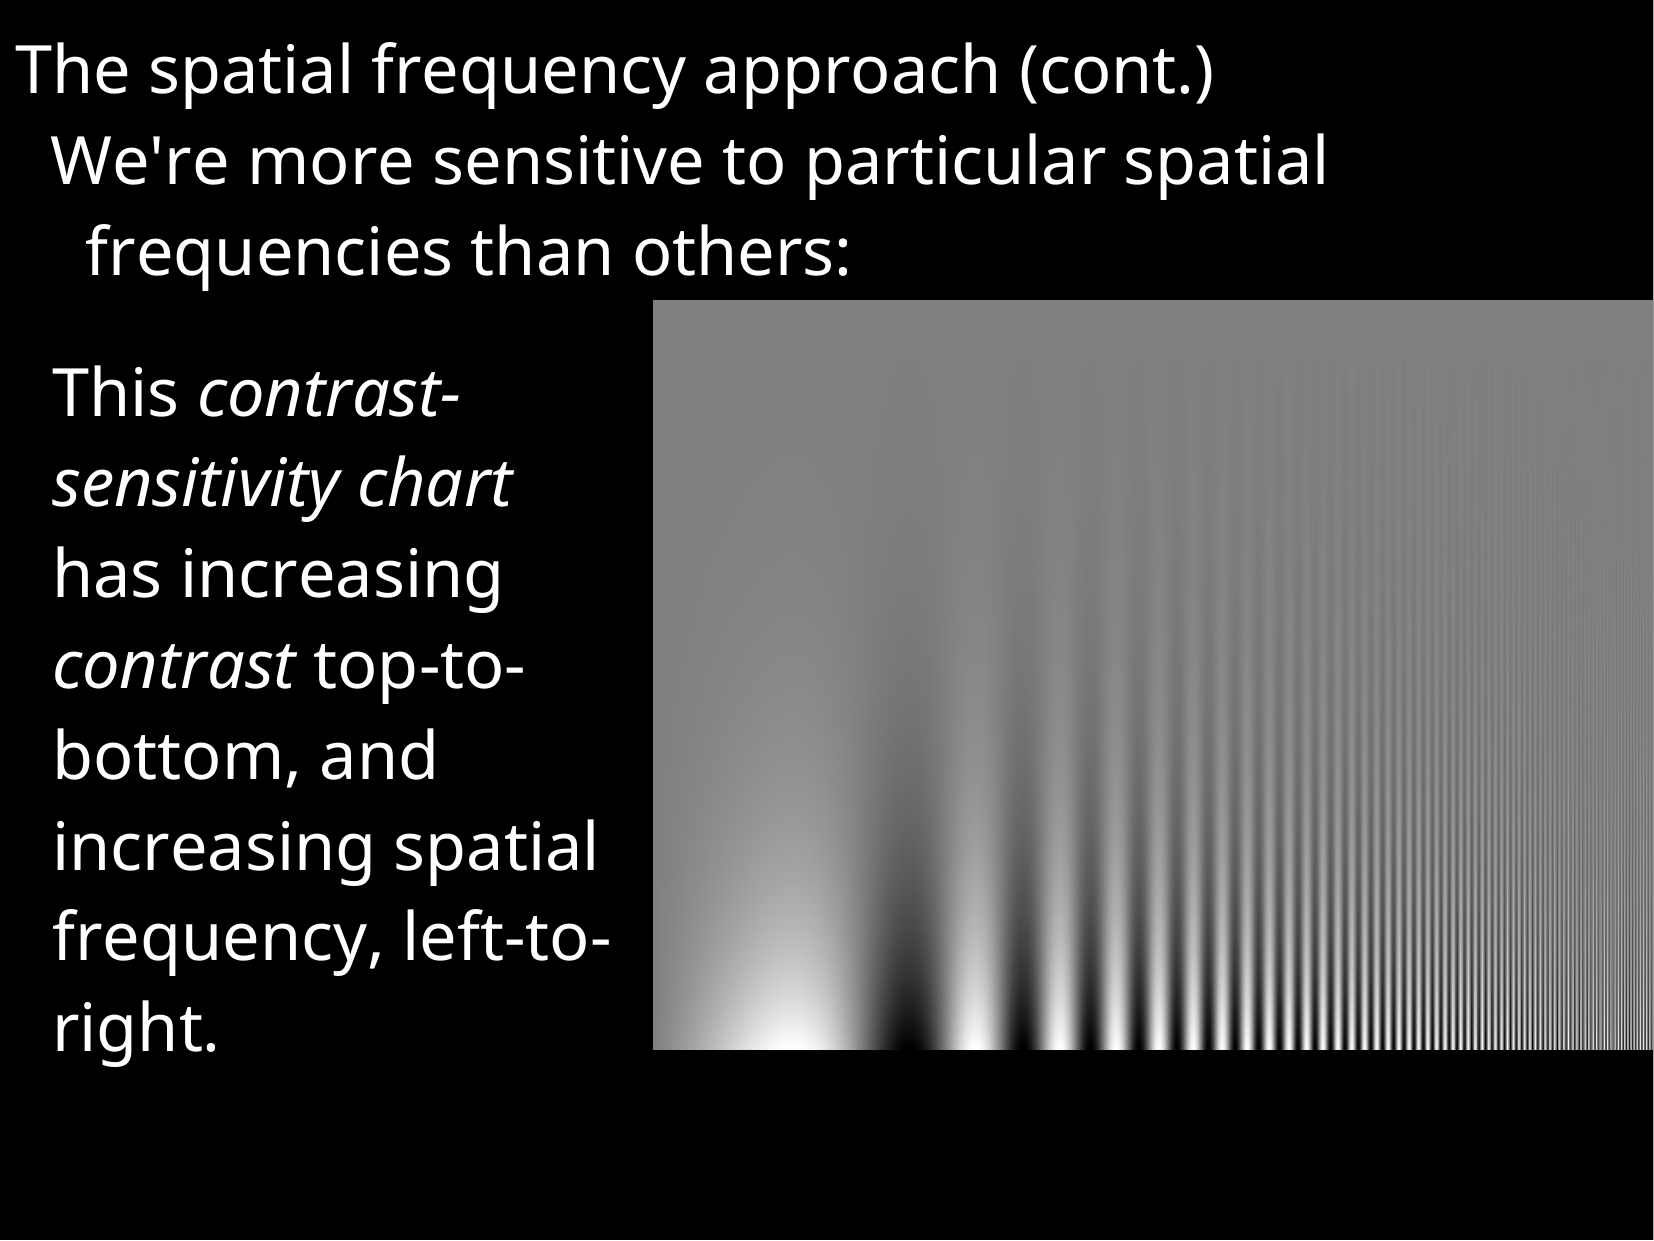

The spatial frequency approach (cont.)
We're more sensitive to particular spatial frequencies than others:
This contrast-sensitivity chart has increasing contrast top-to-bottom, and increasing spatial frequency, left-to-right.